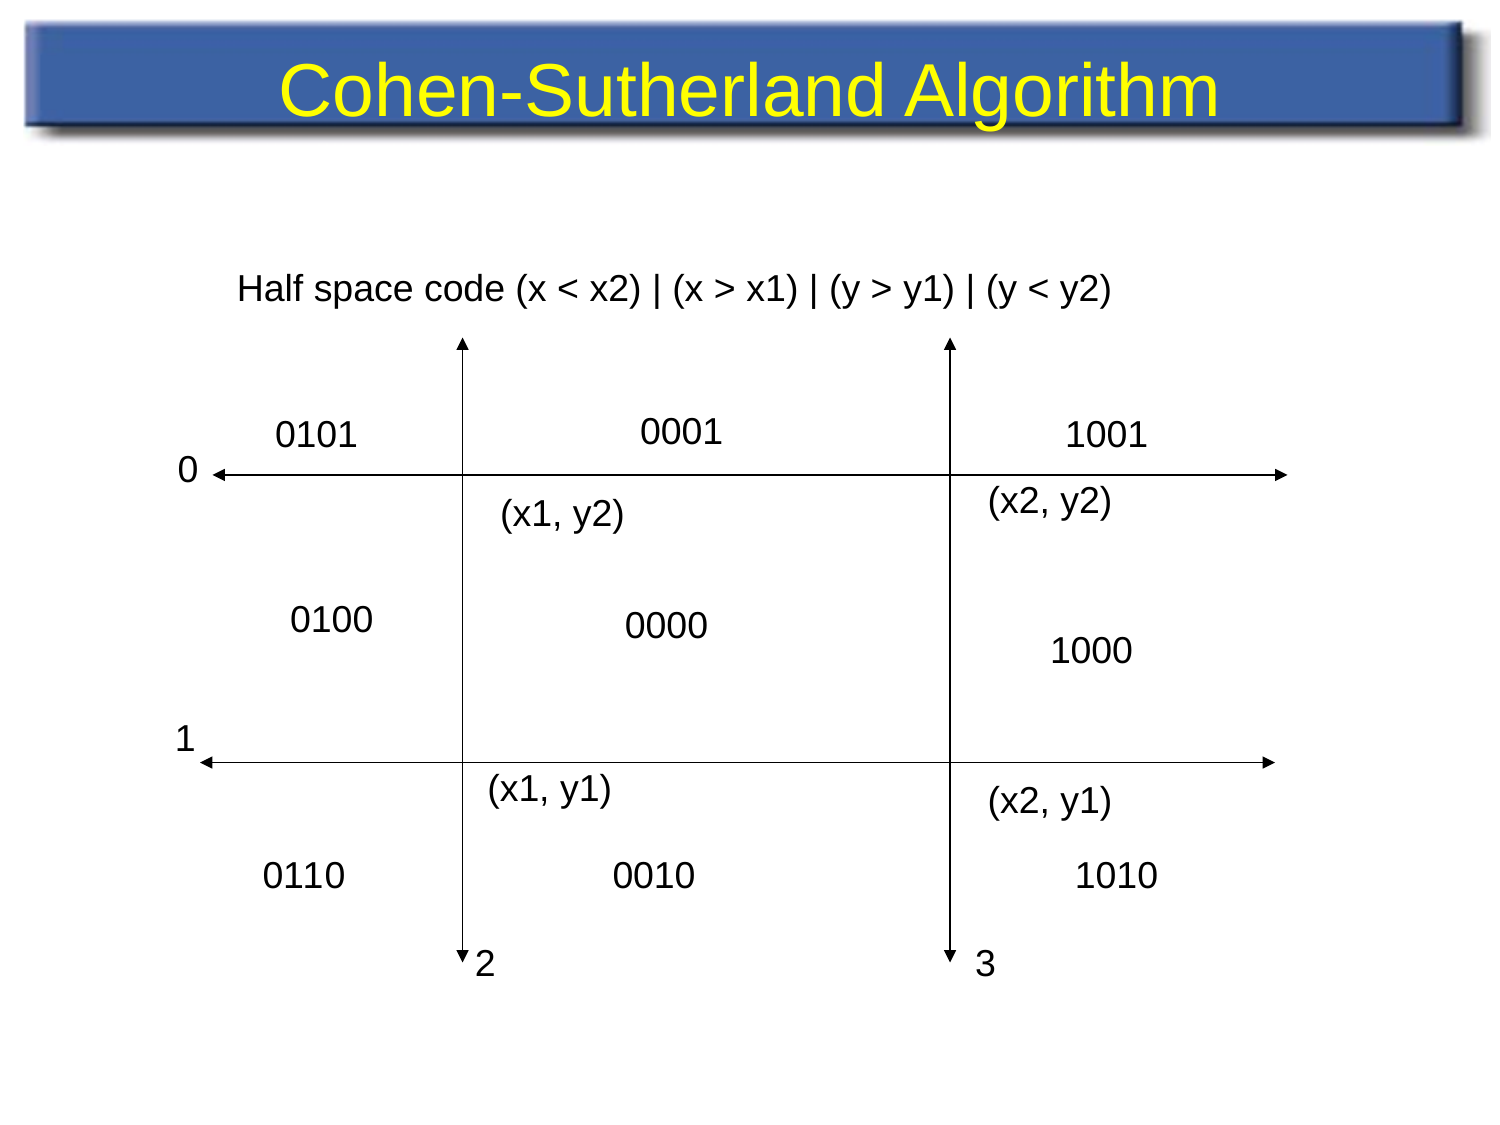

# Cohen-Sutherland Algorithm
Half space code (x < x2) | (x > x1) | (y > y1) | (y < y2)
0001
1001
0101
0
(x2, y2)
(x1, y2)
0100
0000
1000
1
(x1, y1)
(x2, y1)
0110
0010
1010
2
3